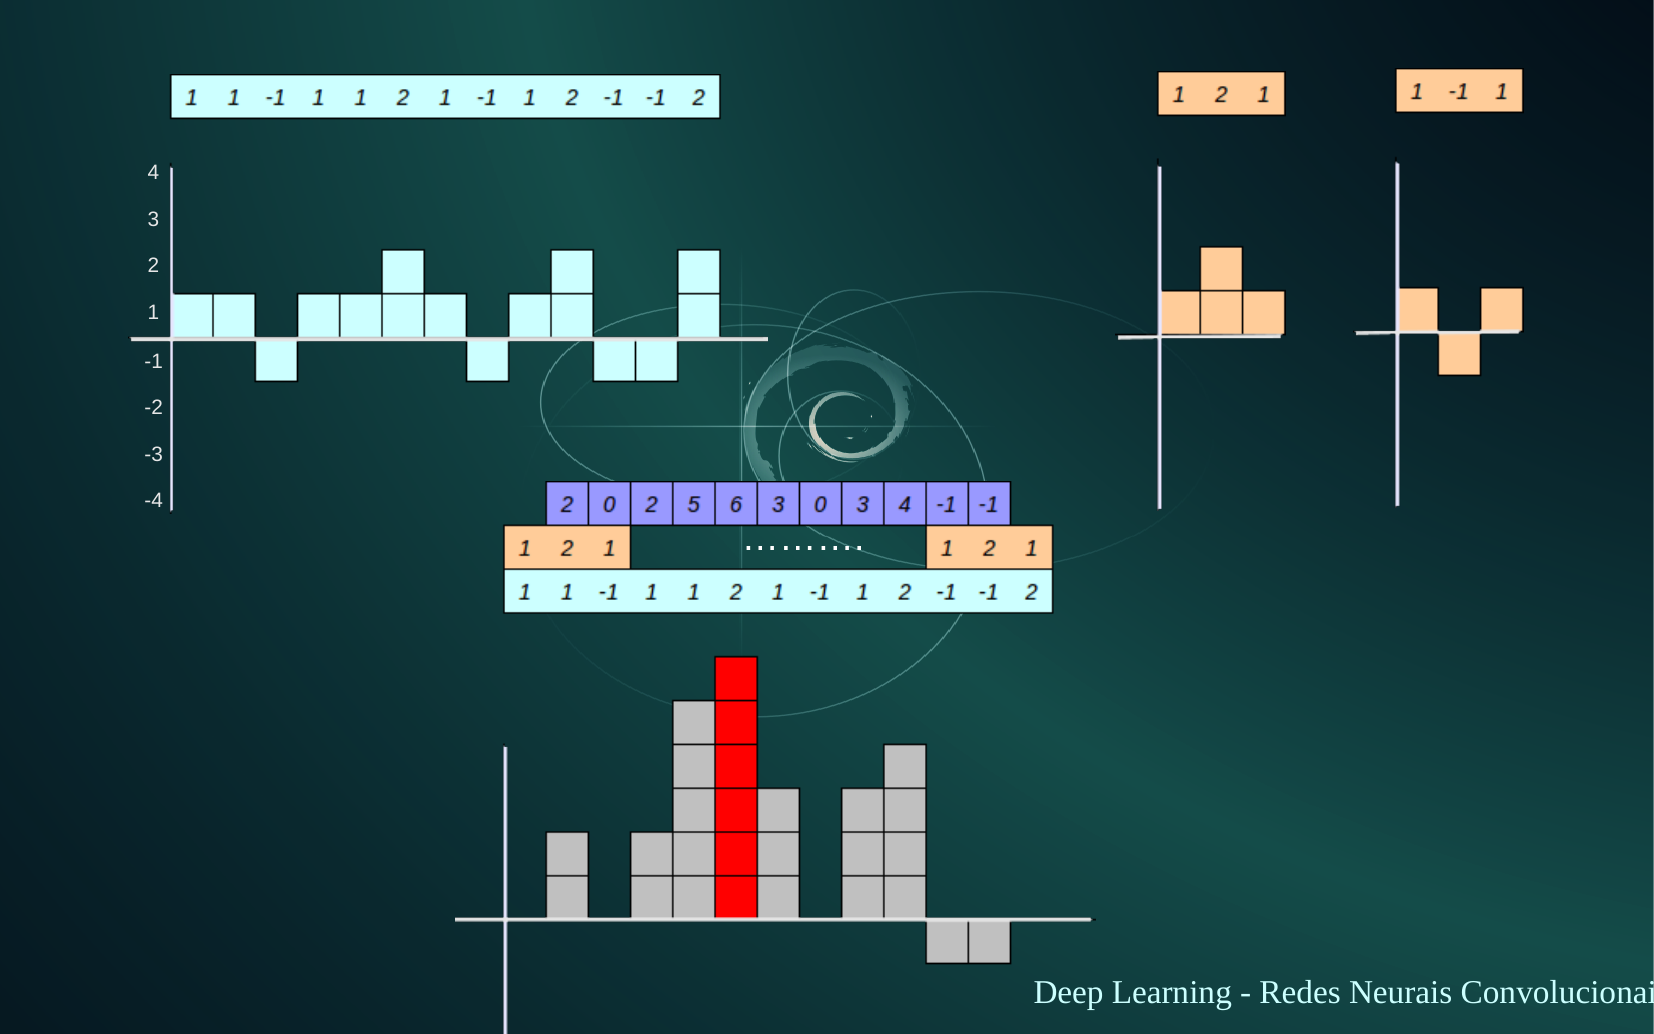

4
3
2
1
-1
-2
-3
-4
……….